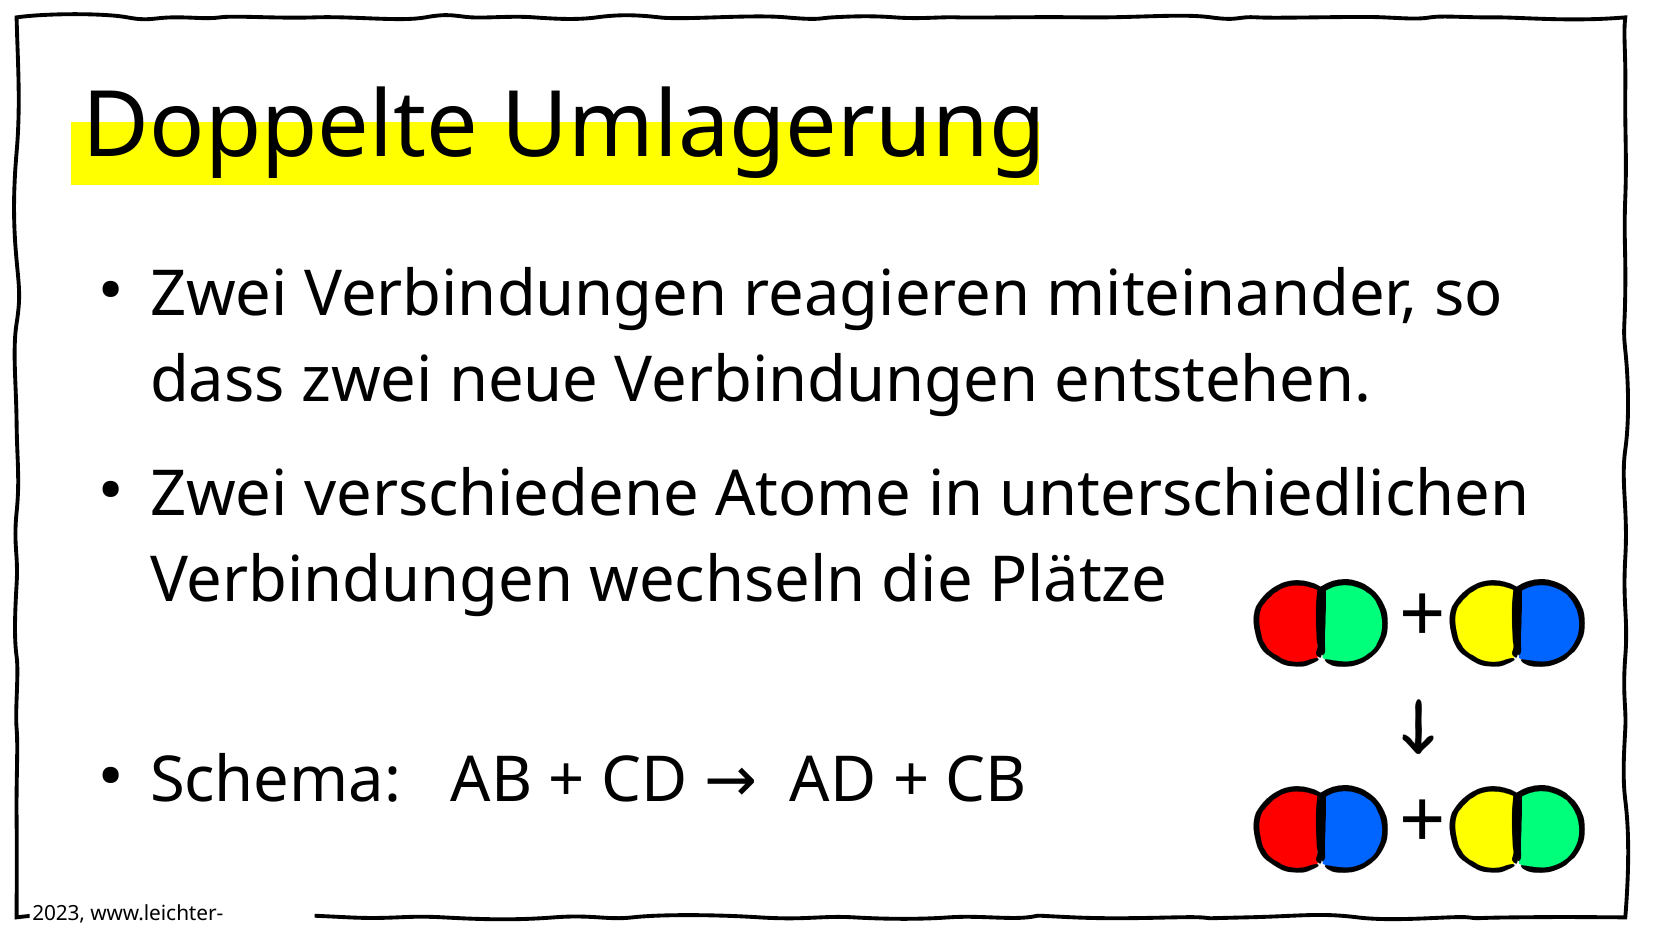

# Doppelte Umlagerung
Zwei Verbindungen reagieren miteinander, so dass zwei neue Verbindungen entstehen.
Zwei verschiedene Atome in unterschiedlichen Verbindungen wechseln die Plätze
Schema: AB + CD → AD + CB